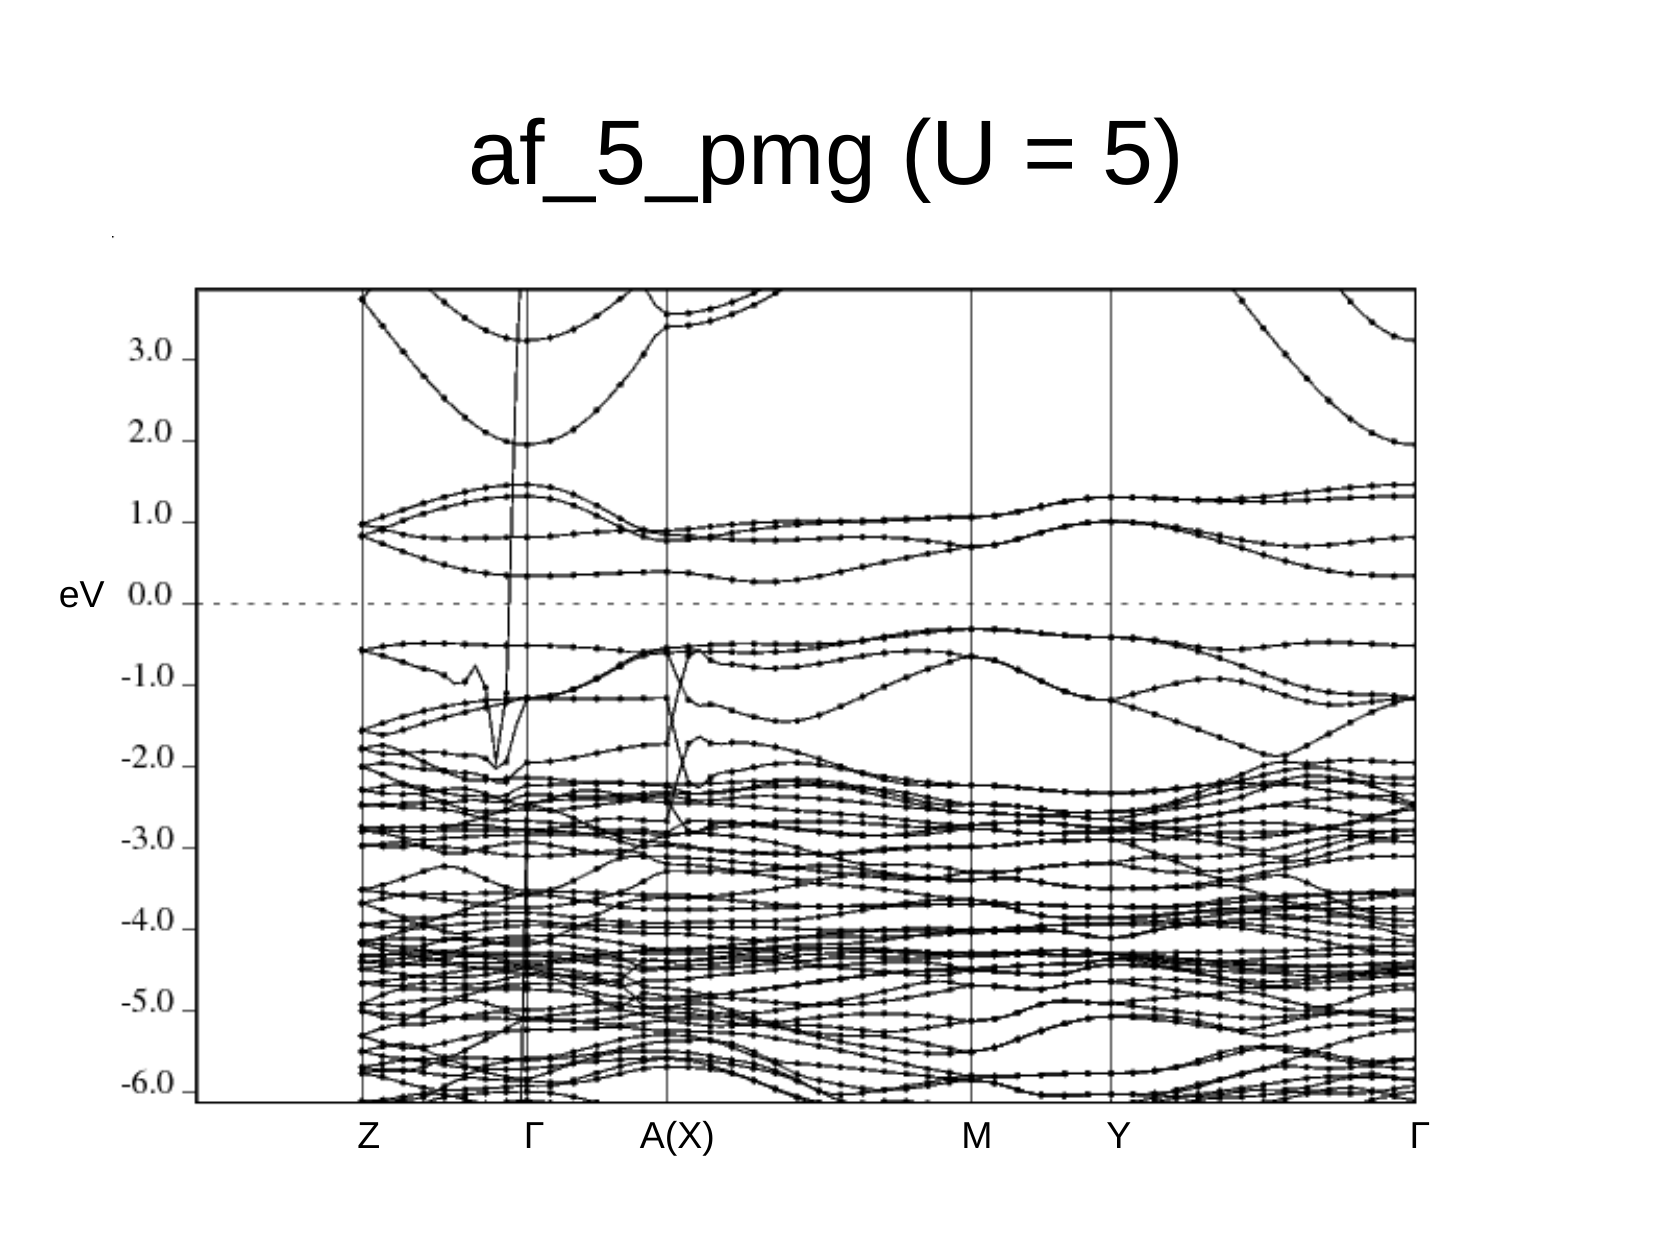

# af_5_pmg (U = 5)
eV
Z
Γ
A(X)
M
Y
Γ